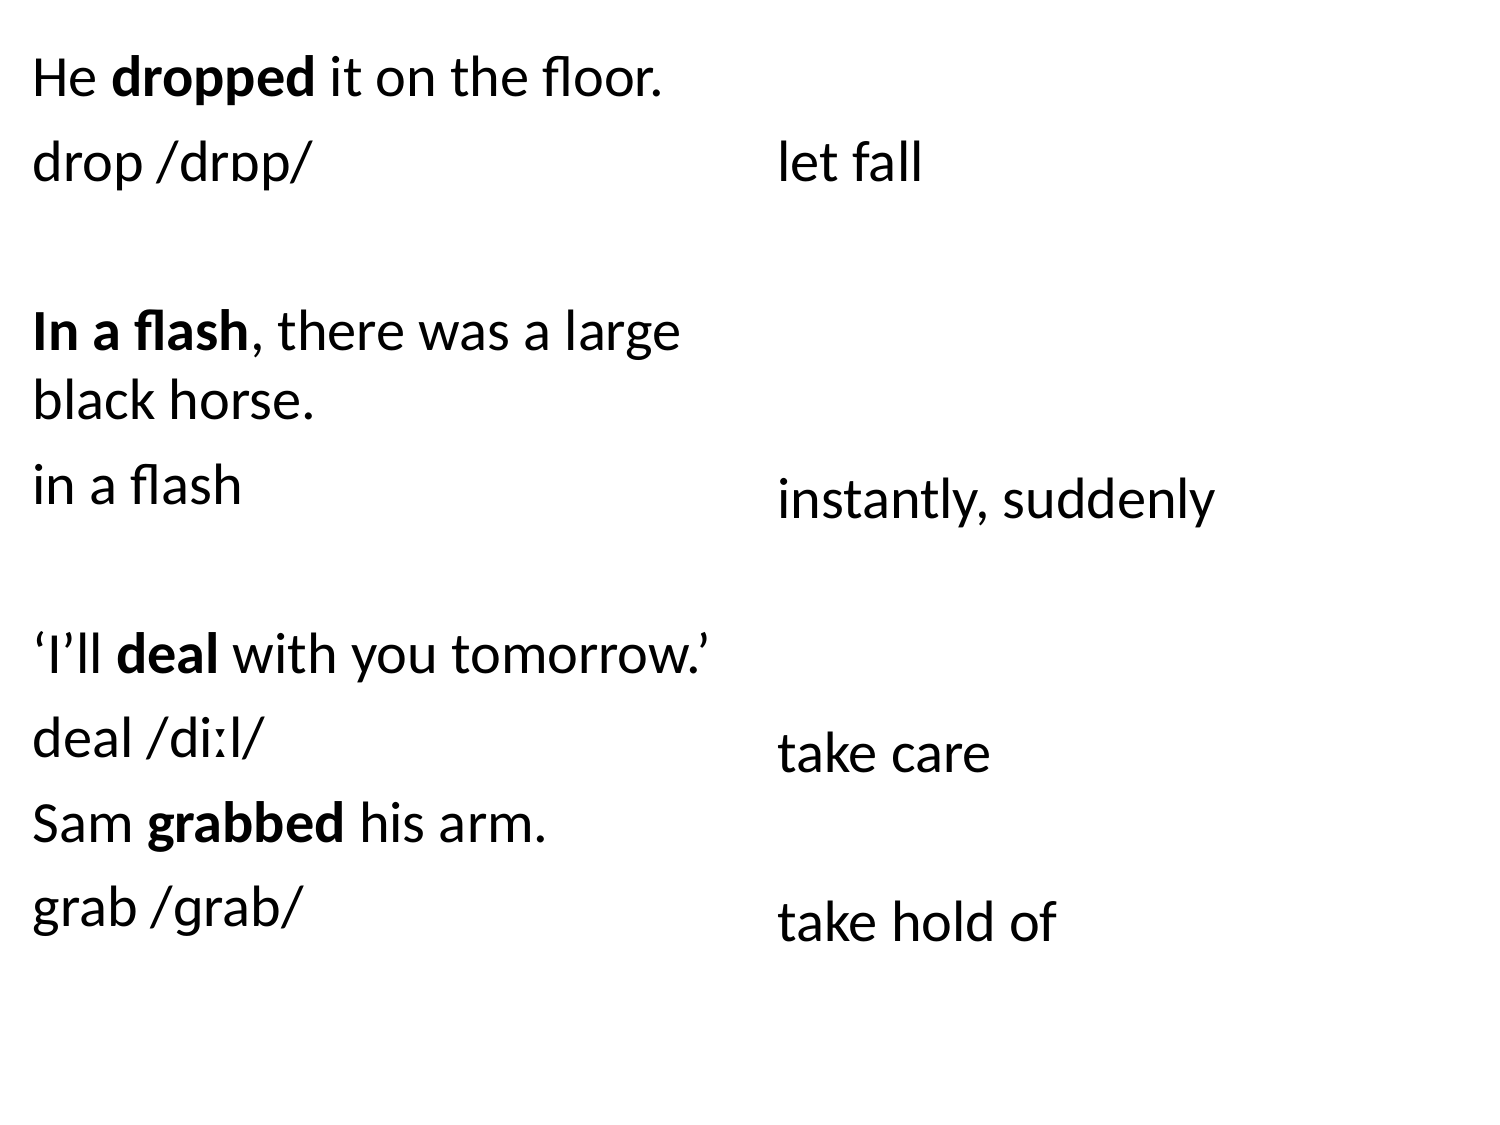

# He dropped it on the floor.
drop /drɒp/
In a flash, there was a large black horse.
in a flash
‘I’ll deal with you tomorrow.’
deal /diːl/
Sam grabbed his arm.
grab /ɡrab/
let fall
instantly, suddenly
take care
take hold of